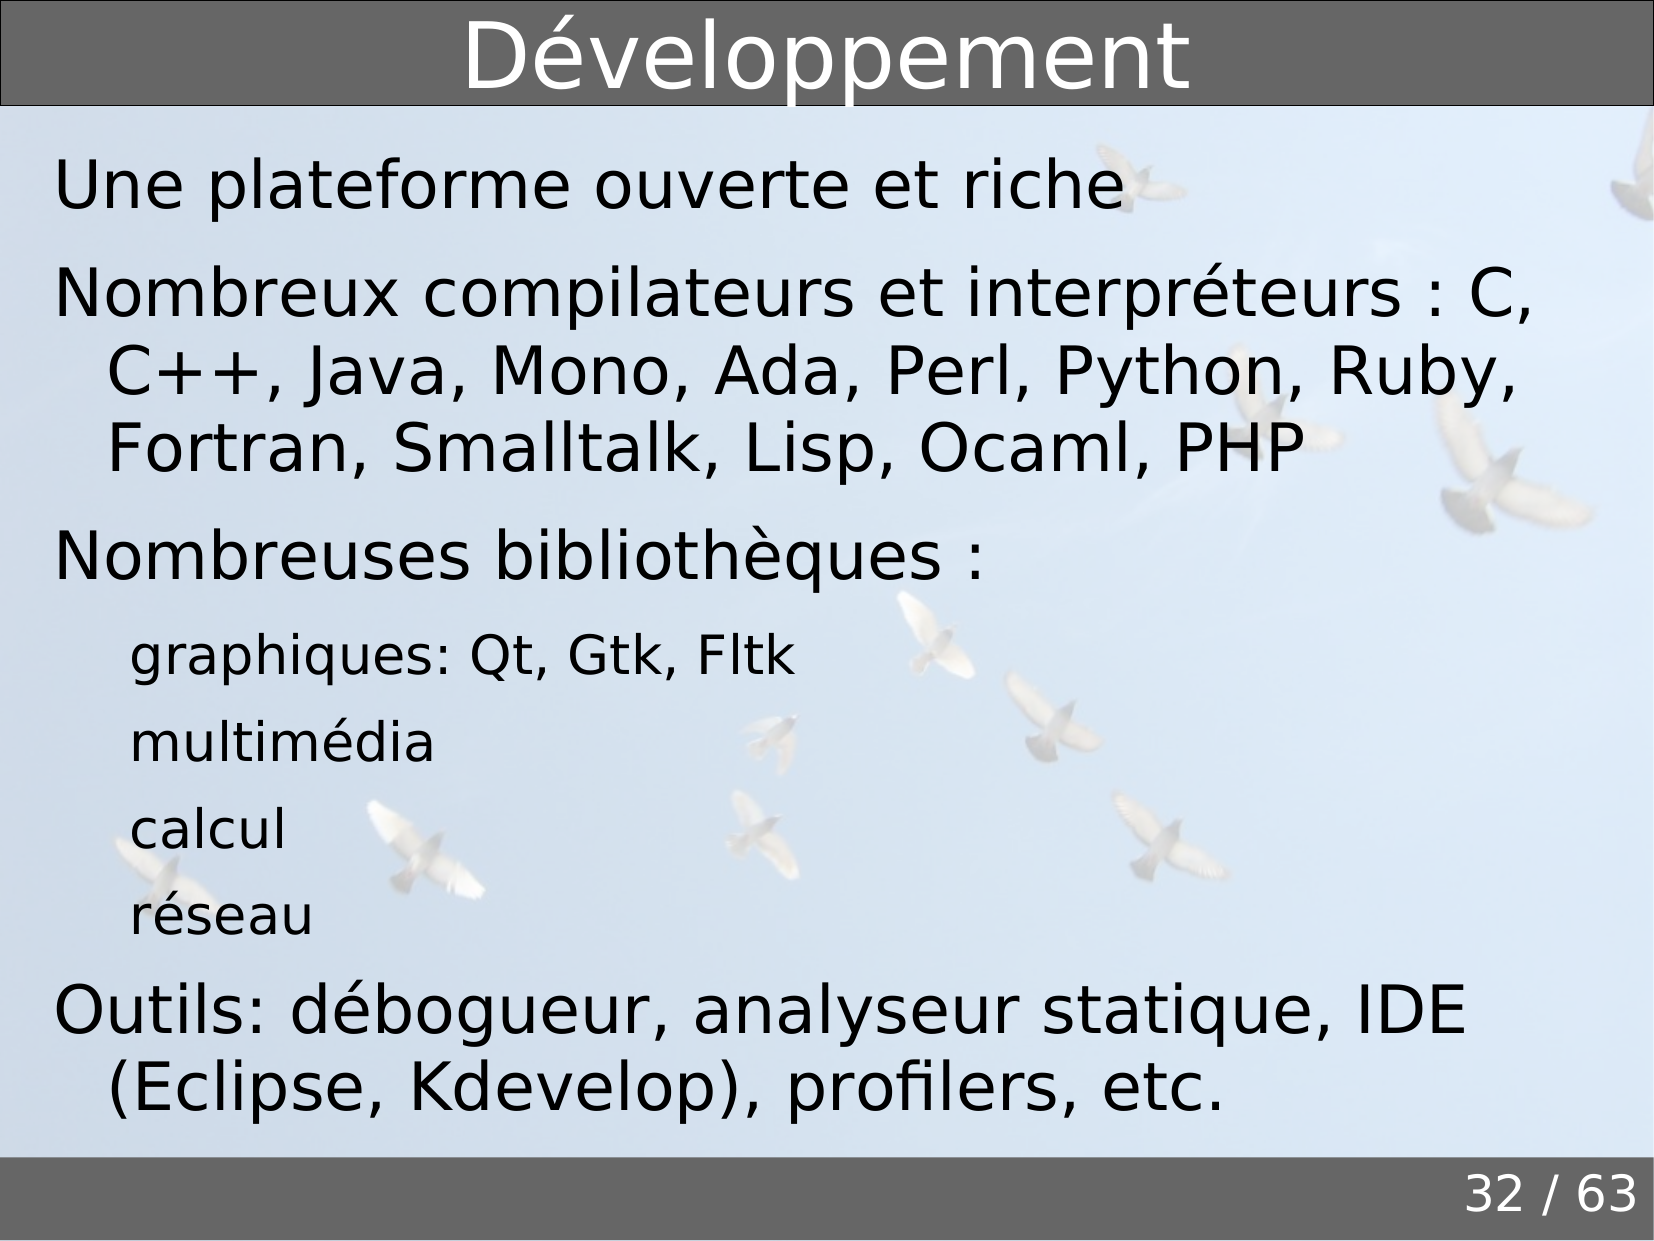

# Développement
Une plateforme ouverte et riche
Nombreux compilateurs et interpréteurs : C, C++, Java, Mono, Ada, Perl, Python, Ruby, Fortran, Smalltalk, Lisp, Ocaml, PHP
Nombreuses bibliothèques :
graphiques: Qt, Gtk, Fltk
multimédia
calcul
réseau
Outils: débogueur, analyseur statique, IDE (Eclipse, Kdevelop), profilers, etc.